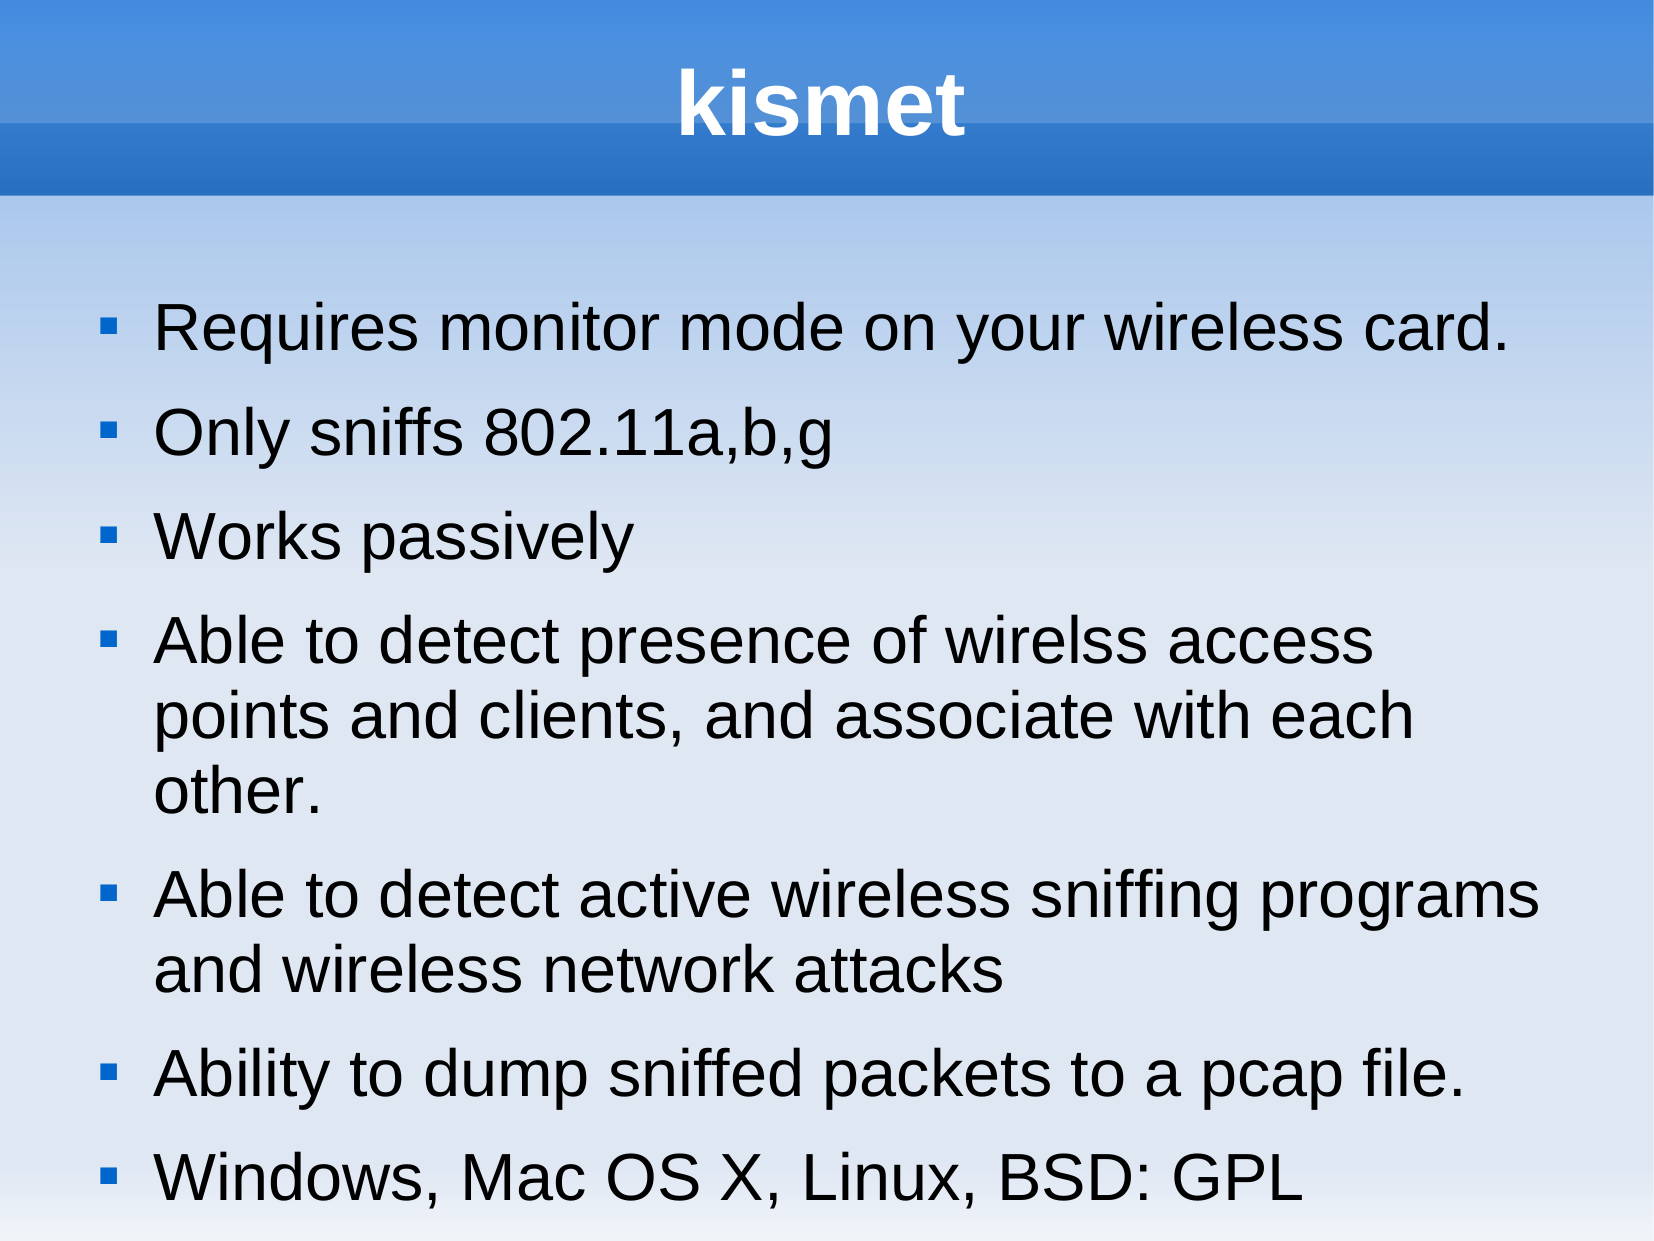

# kismet
Requires monitor mode on your wireless card.
Only sniffs 802.11a,b,g
Works passively
Able to detect presence of wirelss access points and clients, and associate with each other.
Able to detect active wireless sniffing programs and wireless network attacks
Ability to dump sniffed packets to a pcap file.
Windows, Mac OS X, Linux, BSD: GPL